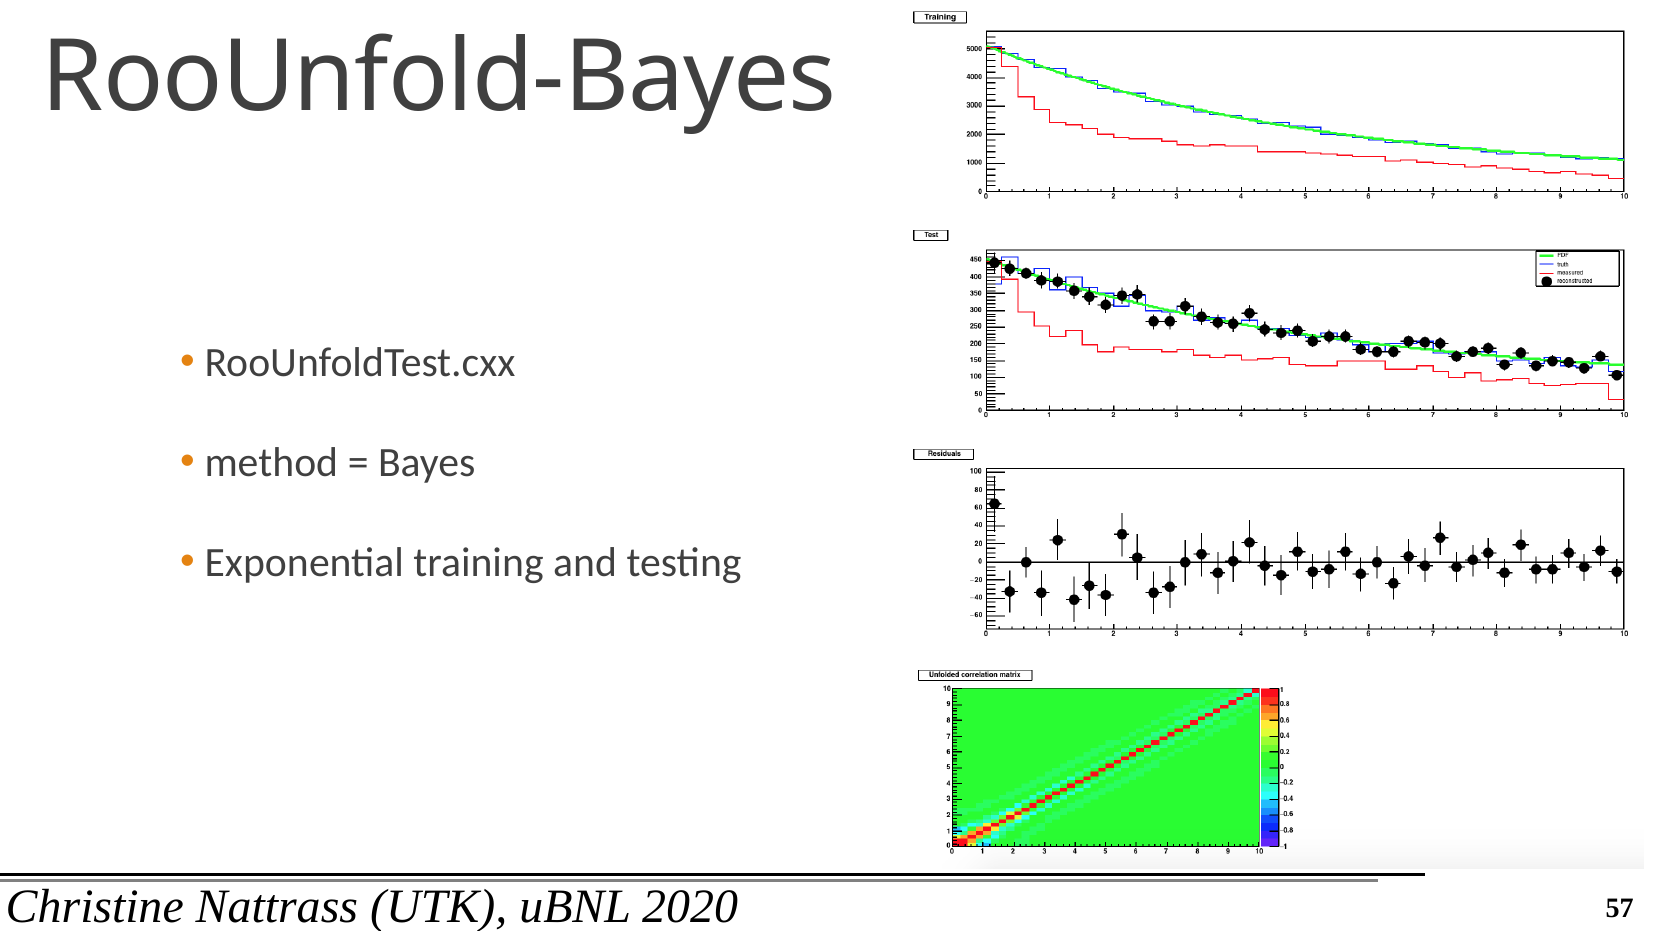

# RooUnfold-Bayes
 RooUnfoldTest.cxx
 method = Bayes
 Exponential training and testing